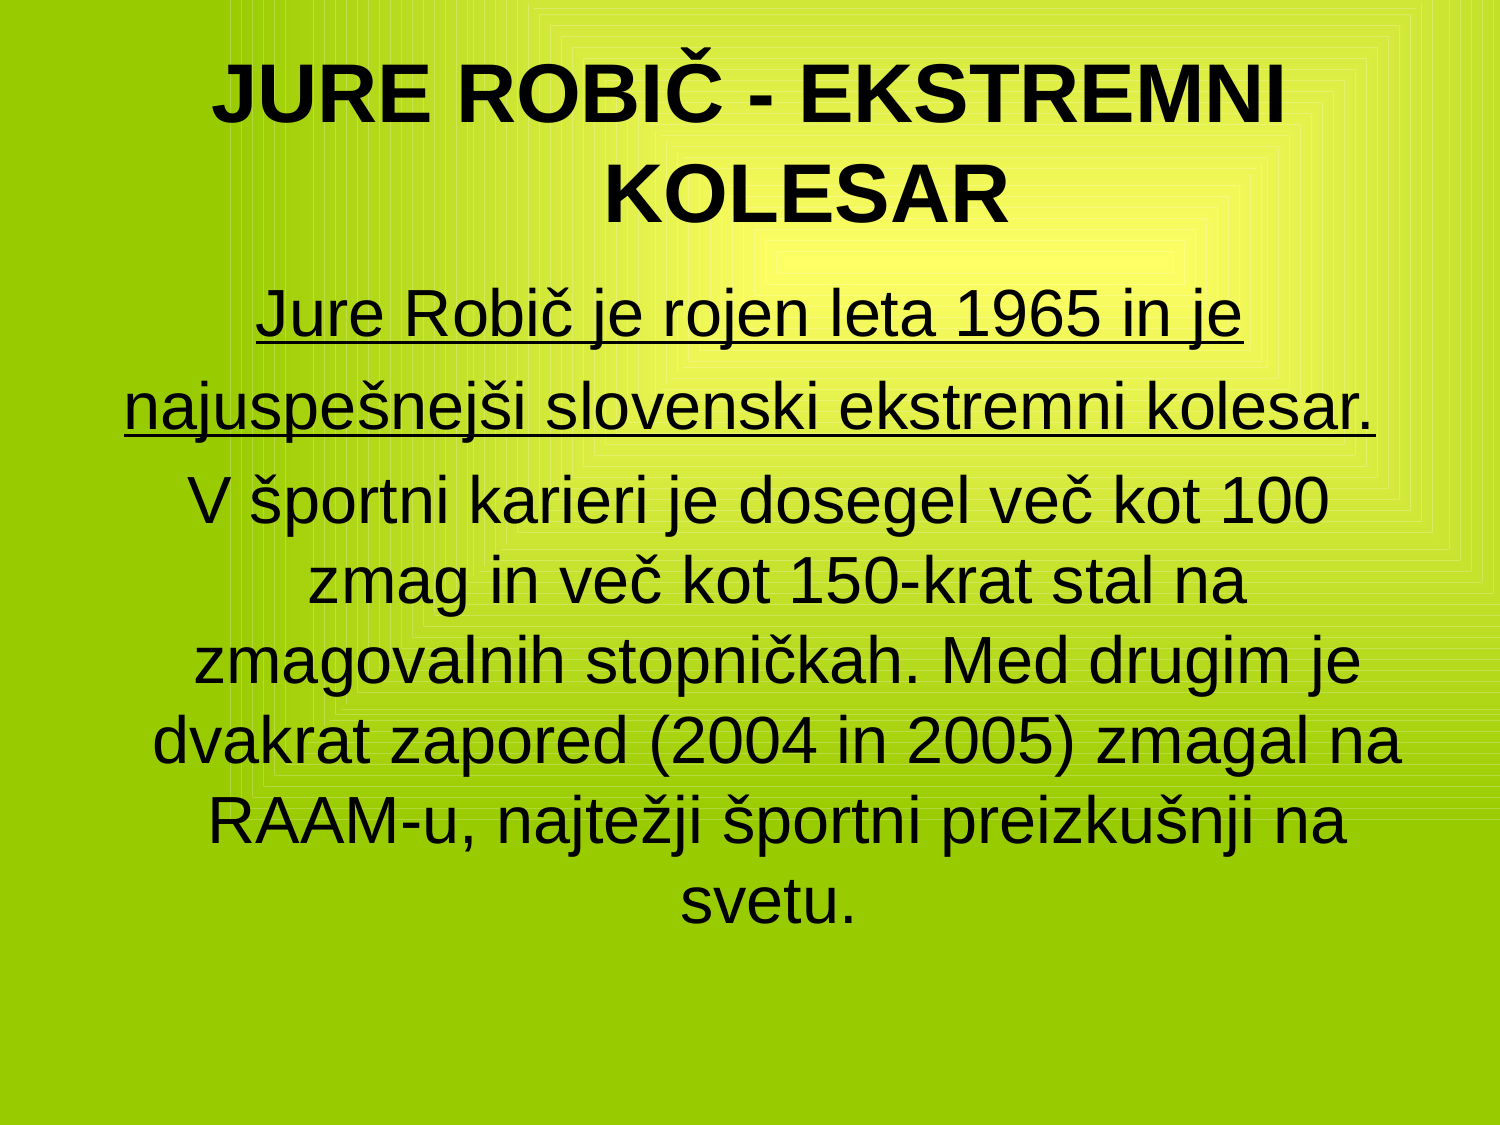

# JURE ROBIČ - EKSTREMNI KOLESAR
Jure Robič je rojen leta 1965 in je
najuspešnejši slovenski ekstremni kolesar.
 V športni karieri je dosegel več kot 100 zmag in več kot 150-krat stal na zmagovalnih stopničkah. Med drugim je dvakrat zapored (2004 in 2005) zmagal na RAAM-u, najtežji športni preizkušnji na svetu.